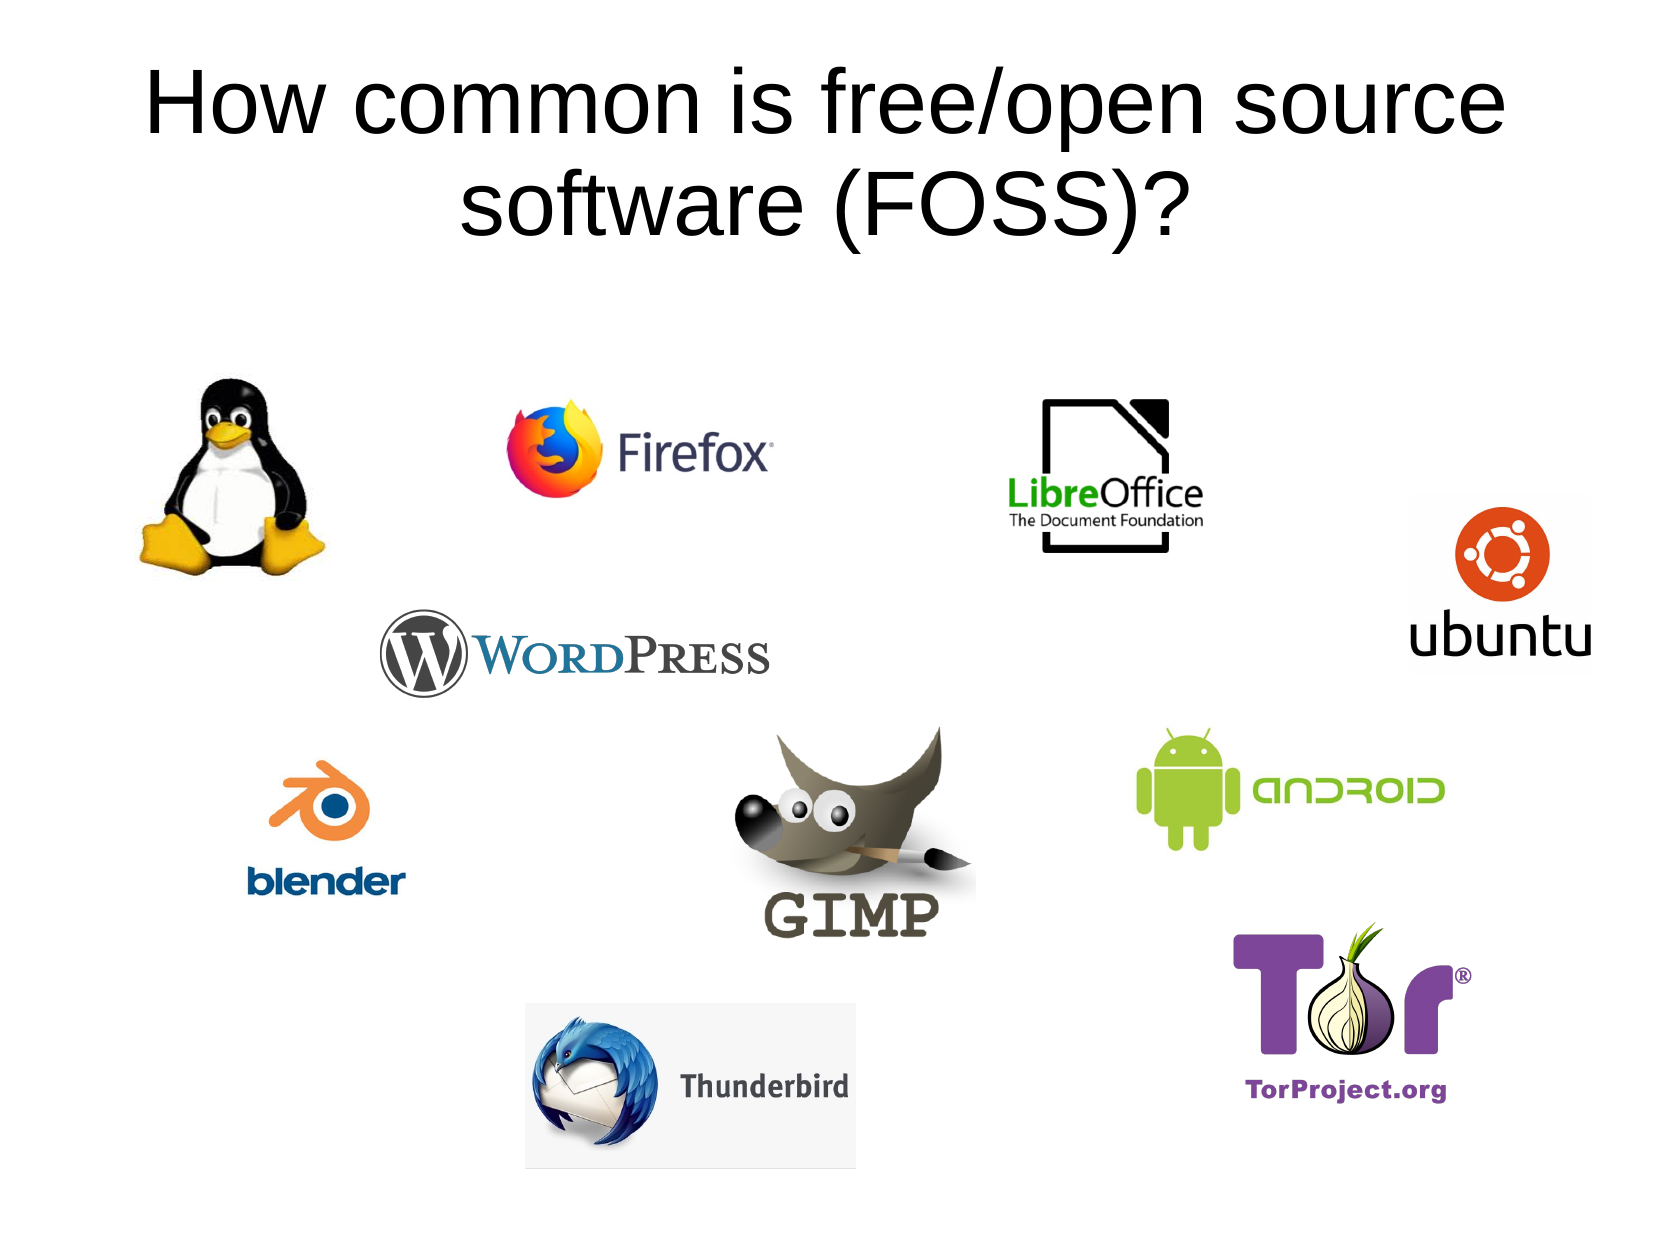

# How common is free/open source software (FOSS)?